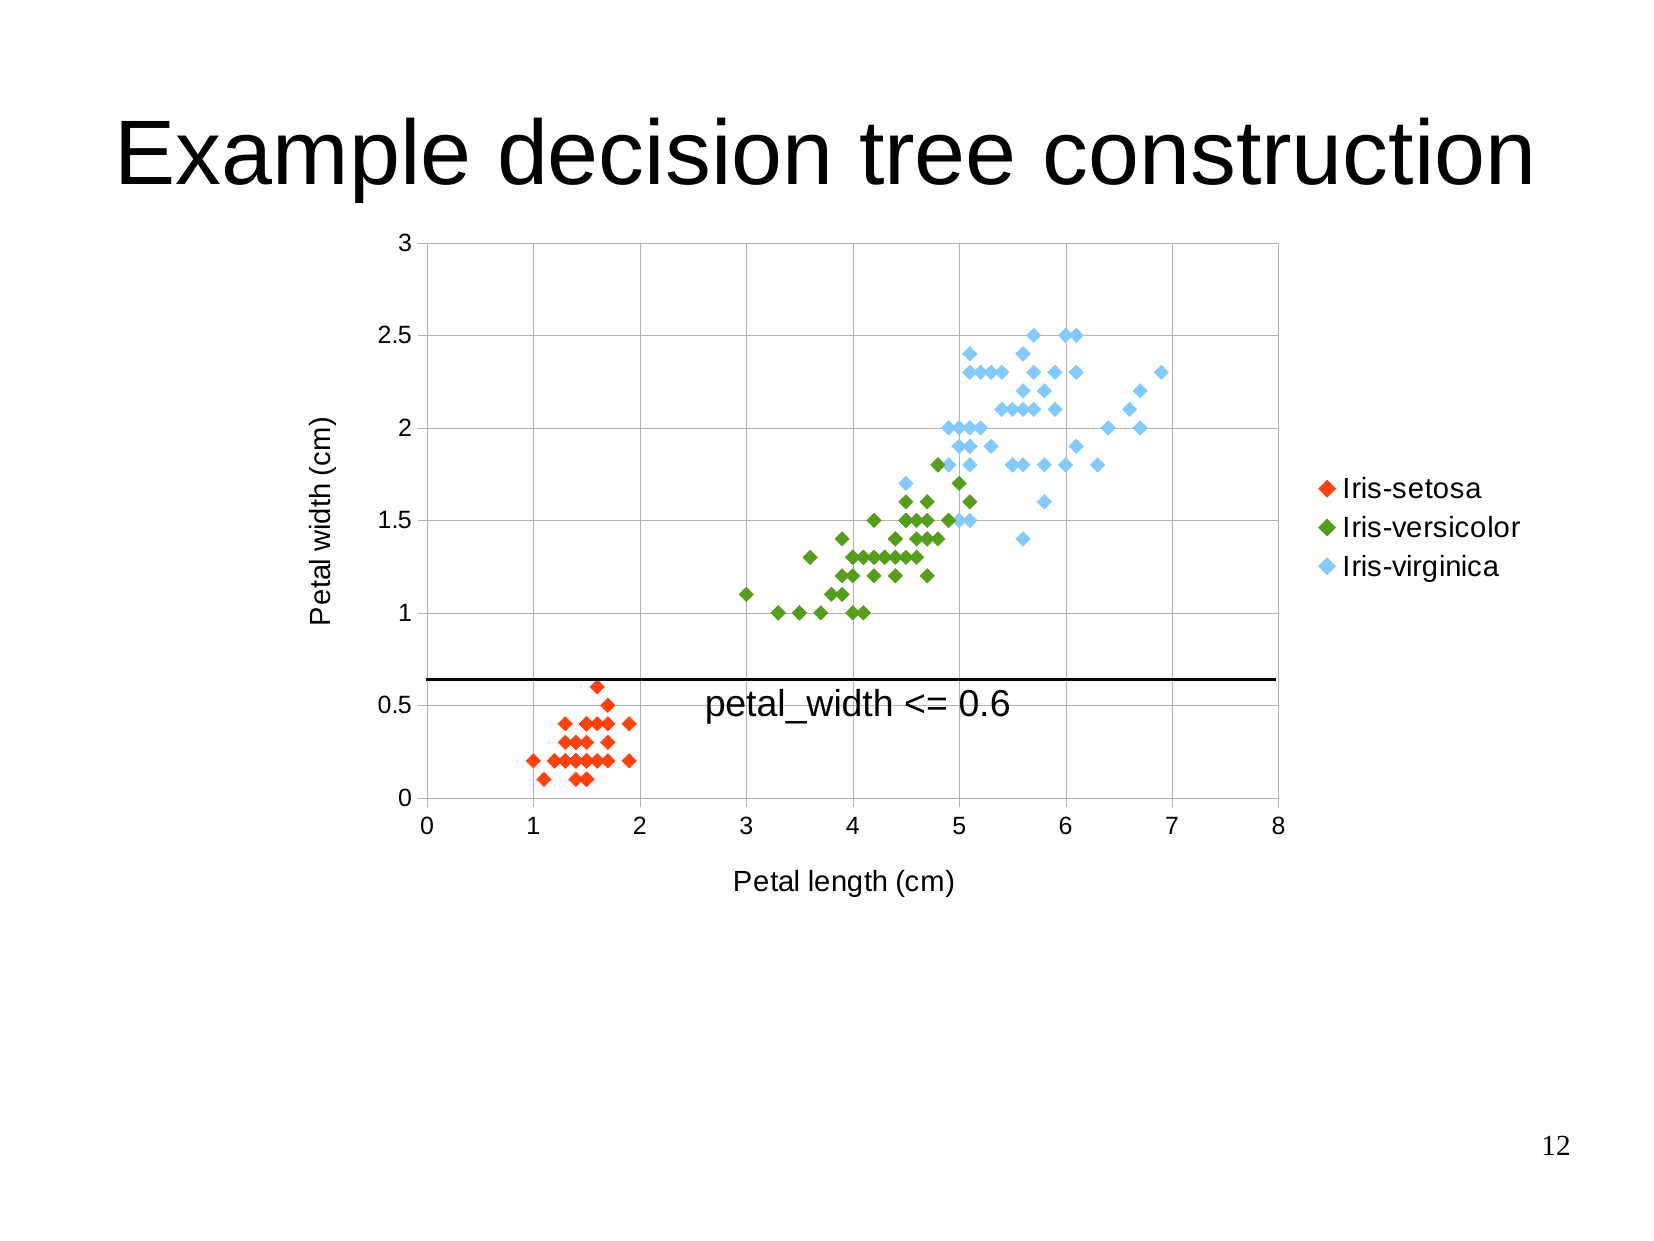

# Example decision tree construction
petal_width <= 0.6
12